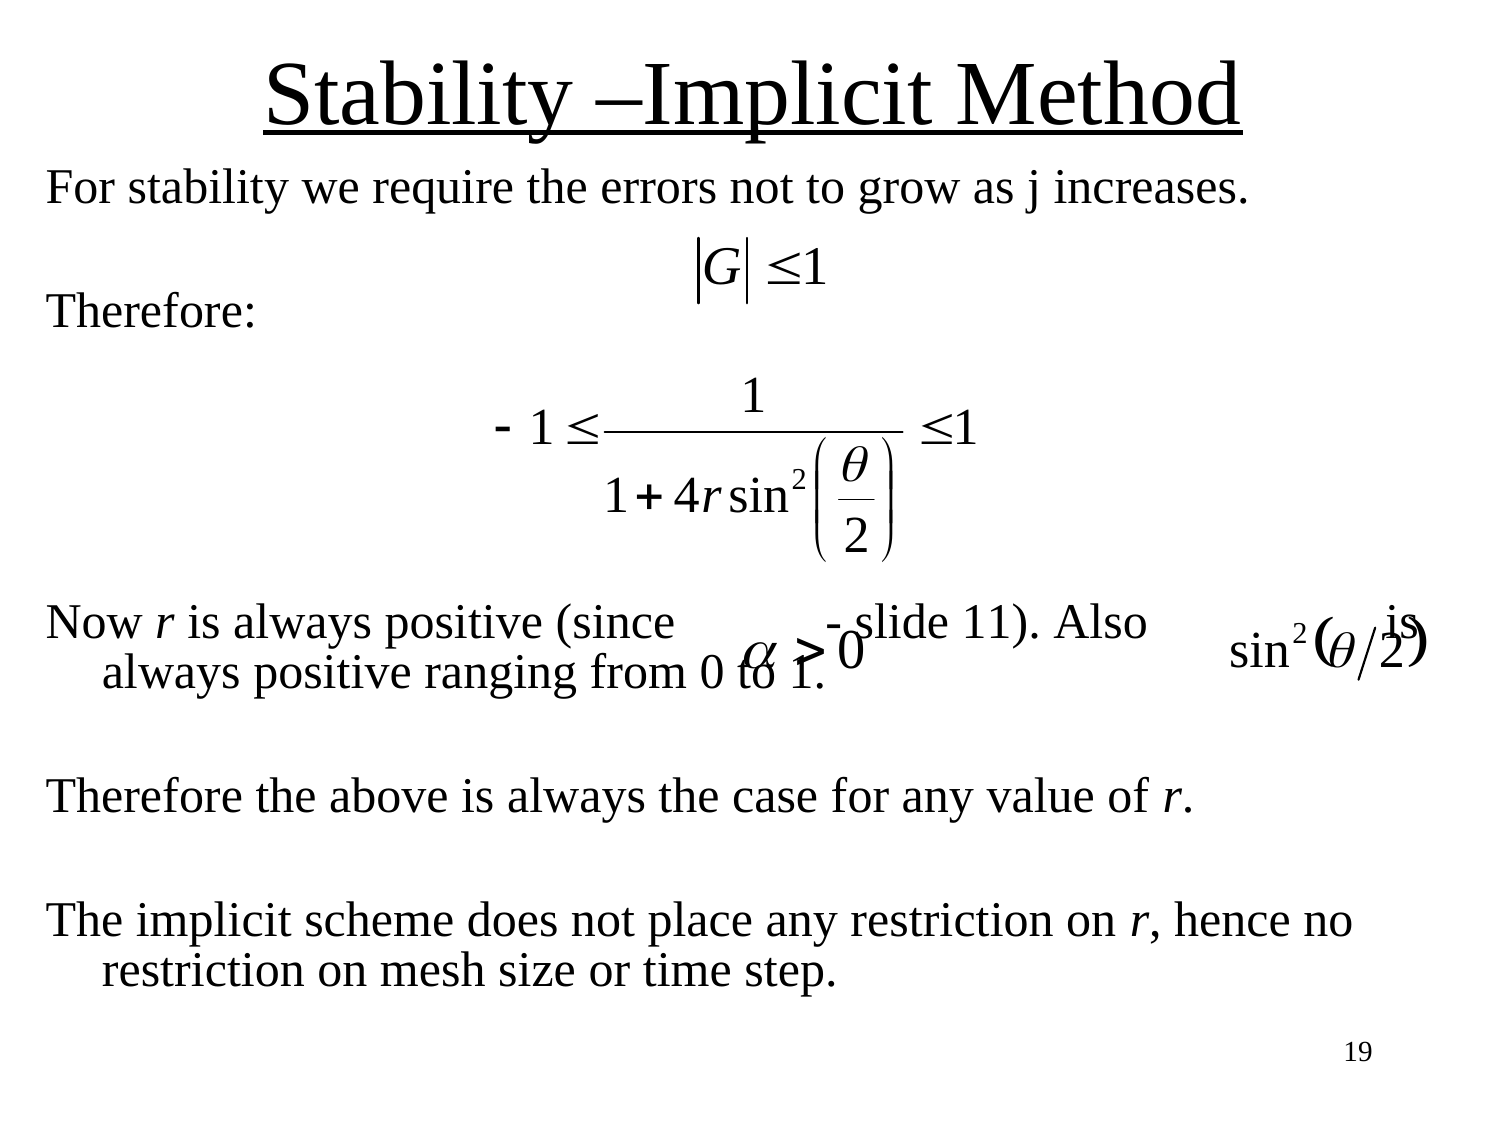

# Stability –Implicit Method
For stability we require the errors not to grow as j increases.
Therefore:
Now r is always positive (since - slide 11). Also is always positive ranging from 0 to 1.
Therefore the above is always the case for any value of r.
The implicit scheme does not place any restriction on r, hence no restriction on mesh size or time step.